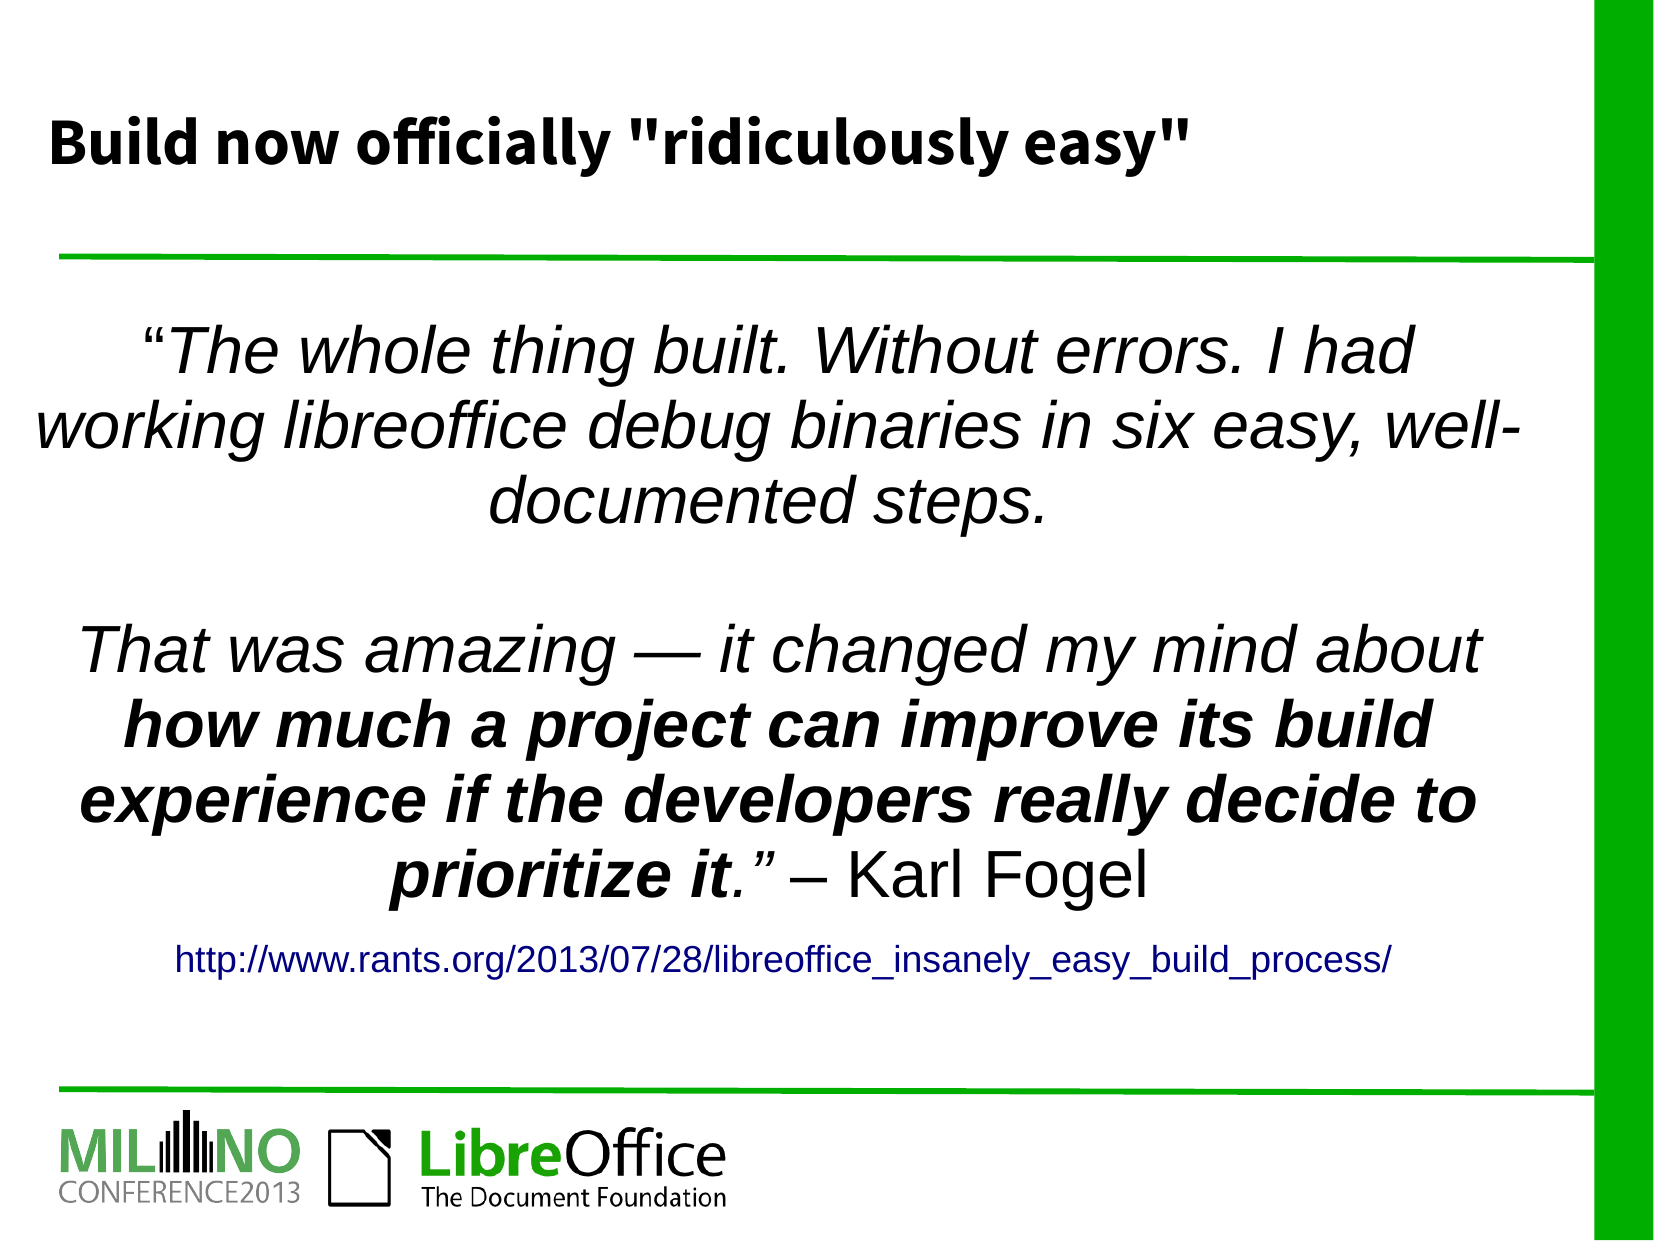

# Build now officially "ridiculously easy"
“The whole thing built. Without errors. I had working libreoffice debug binaries in six easy, well-documented steps.
That was amazing — it changed my mind about how much a project can improve its build experience if the developers really decide to prioritize it.” – Karl Fogel
 http://www.rants.org/2013/07/28/libreoffice_insanely_easy_build_process/